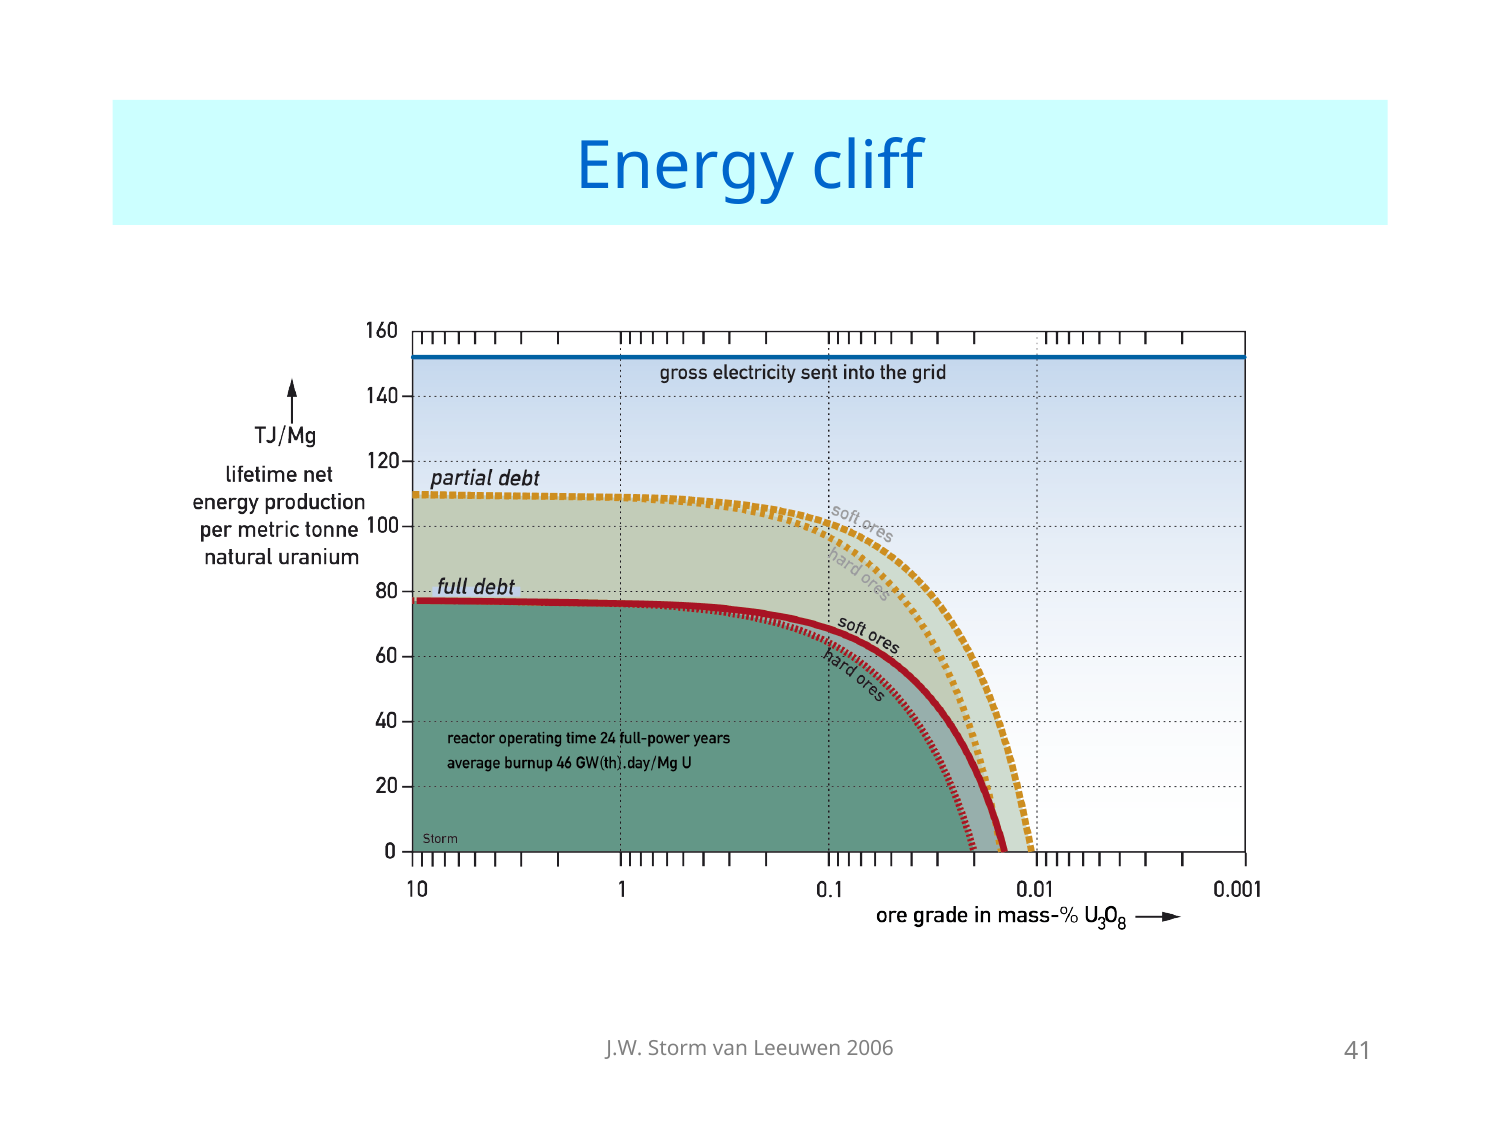

# Energy cliff
J.W. Storm van Leeuwen 2006
41